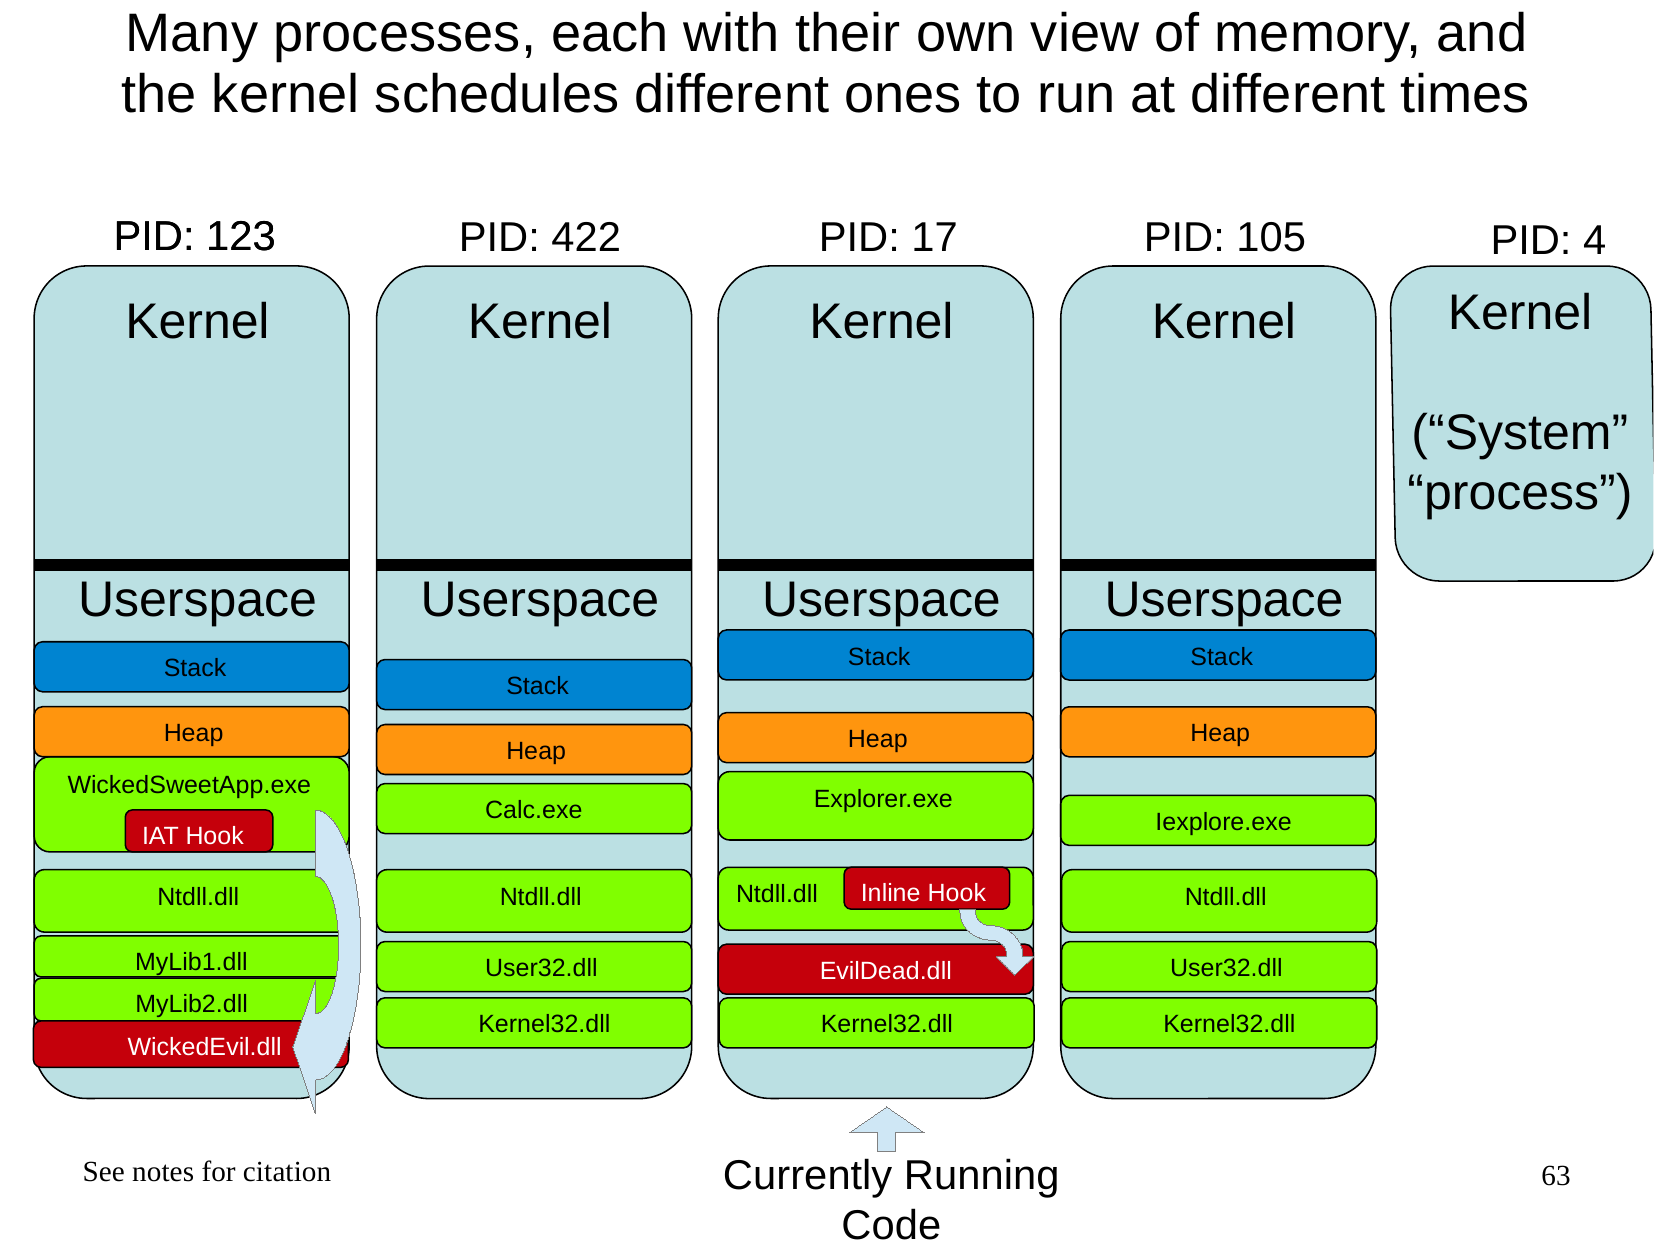

# Many processes, each with their own view of memory, and the kernel schedules different ones to run at different times
PID: 123
PID: 123
PID: 422
PID: 17
PID: 105
PID: 4
Kernel
(“System”
“process”)
Kernel
Kernel
Kernel
Kernel
Userspace
Userspace
Userspace
Userspace
 Stack
 Stack
 Stack
 Stack
 Heap
 Heap
 Heap
 Heap
 WickedSweetApp.exe
 Explorer.exe
 Calc.exe
 Iexplore.exe
IAT Hook
Ntdll.dll
Inline Hook
 Ntdll.dll
 Ntdll.dll
 Ntdll.dll
 MyLib1.dll
 User32.dll
 User32.dll
 EvilDead.dll
 MyLib2.dll
 Kernel32.dll
 Kernel32.dll
 Kernel32.dll
 WickedEvil.dll
Currently Running
Code
See notes for citation
63